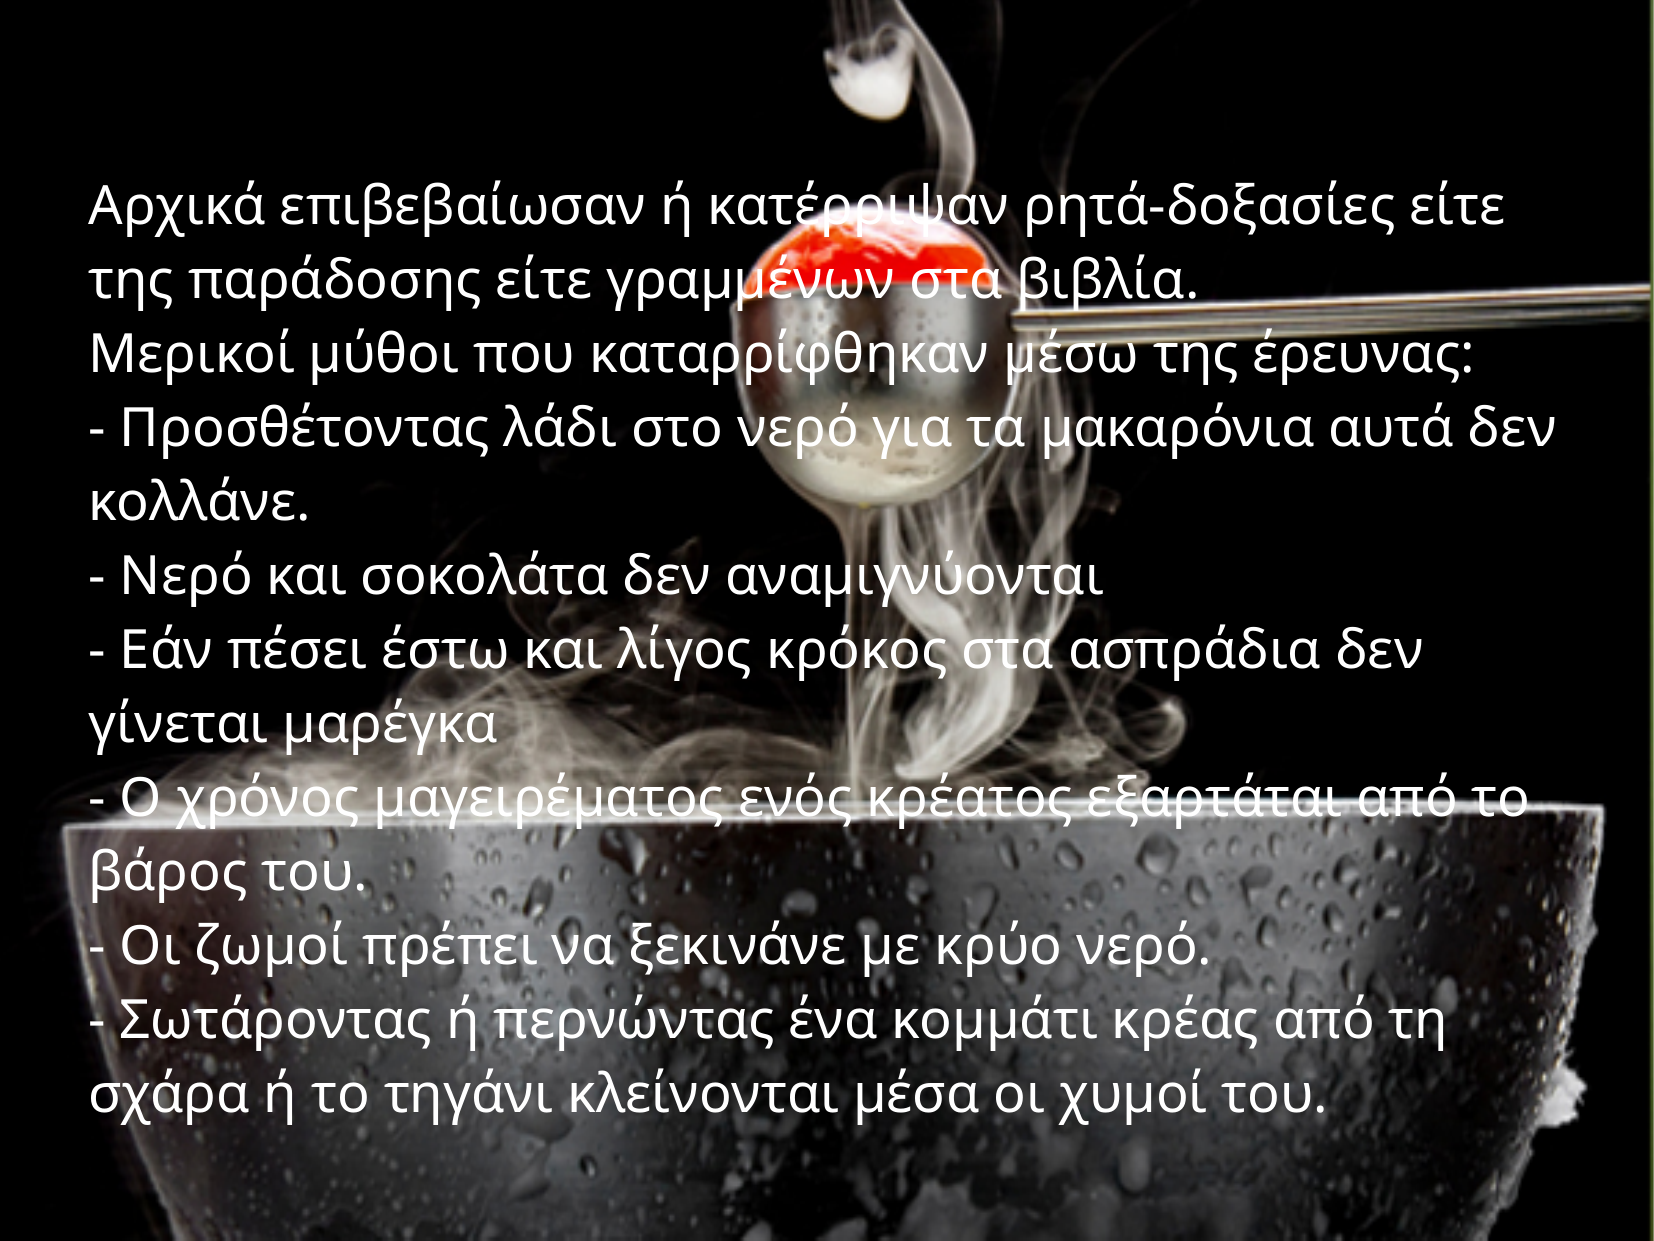

# Αρχικά επιβεβαίωσαν ή κατέρριψαν ρητά-δοξασίες είτε της παράδοσης είτε γραμμένων στα βιβλία.
Μερικοί μύθοι που καταρρίφθηκαν μέσω της έρευνας:
- Προσθέτοντας λάδι στο νερό για τα μακαρόνια αυτά δεν κολλάνε.
- Νερό και σοκολάτα δεν αναμιγνύονται
- Εάν πέσει έστω και λίγος κρόκος στα ασπράδια δεν γίνεται μαρέγκα
- Ο χρόνος μαγειρέματος ενός κρέατος εξαρτάται από το βάρος του.
- Οι ζωμοί πρέπει να ξεκινάνε με κρύο νερό.
- Σωτάροντας ή περνώντας ένα κομμάτι κρέας από τη σχάρα ή το τηγάνι κλείνονται μέσα οι χυμοί του.